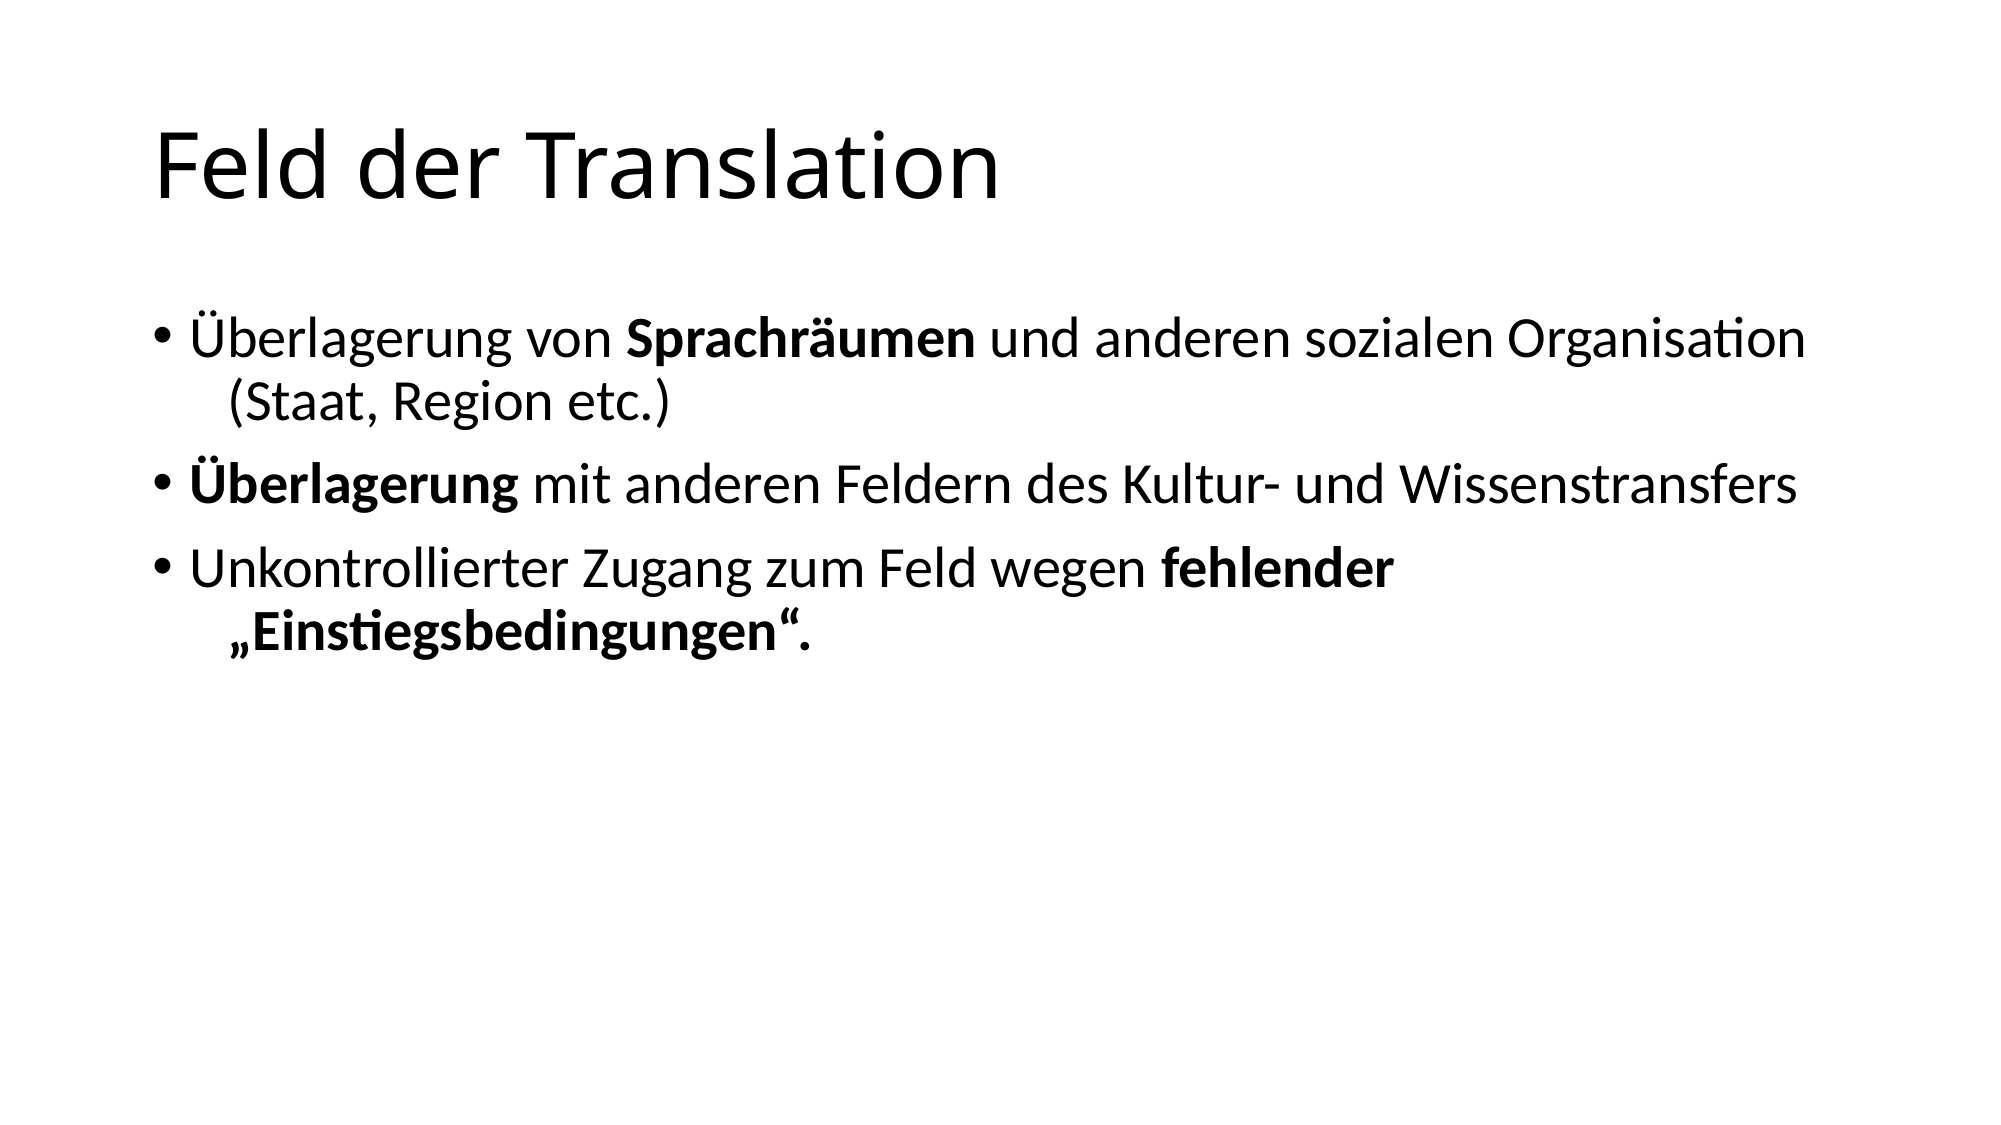

# Feld der Translation
Überlagerung von Sprachräumen und anderen sozialen Organisation (Staat, Region etc.)
Überlagerung mit anderen Feldern des Kultur- und Wissenstransfers
Unkontrollierter Zugang zum Feld wegen fehlender „Einstiegsbedingungen“.